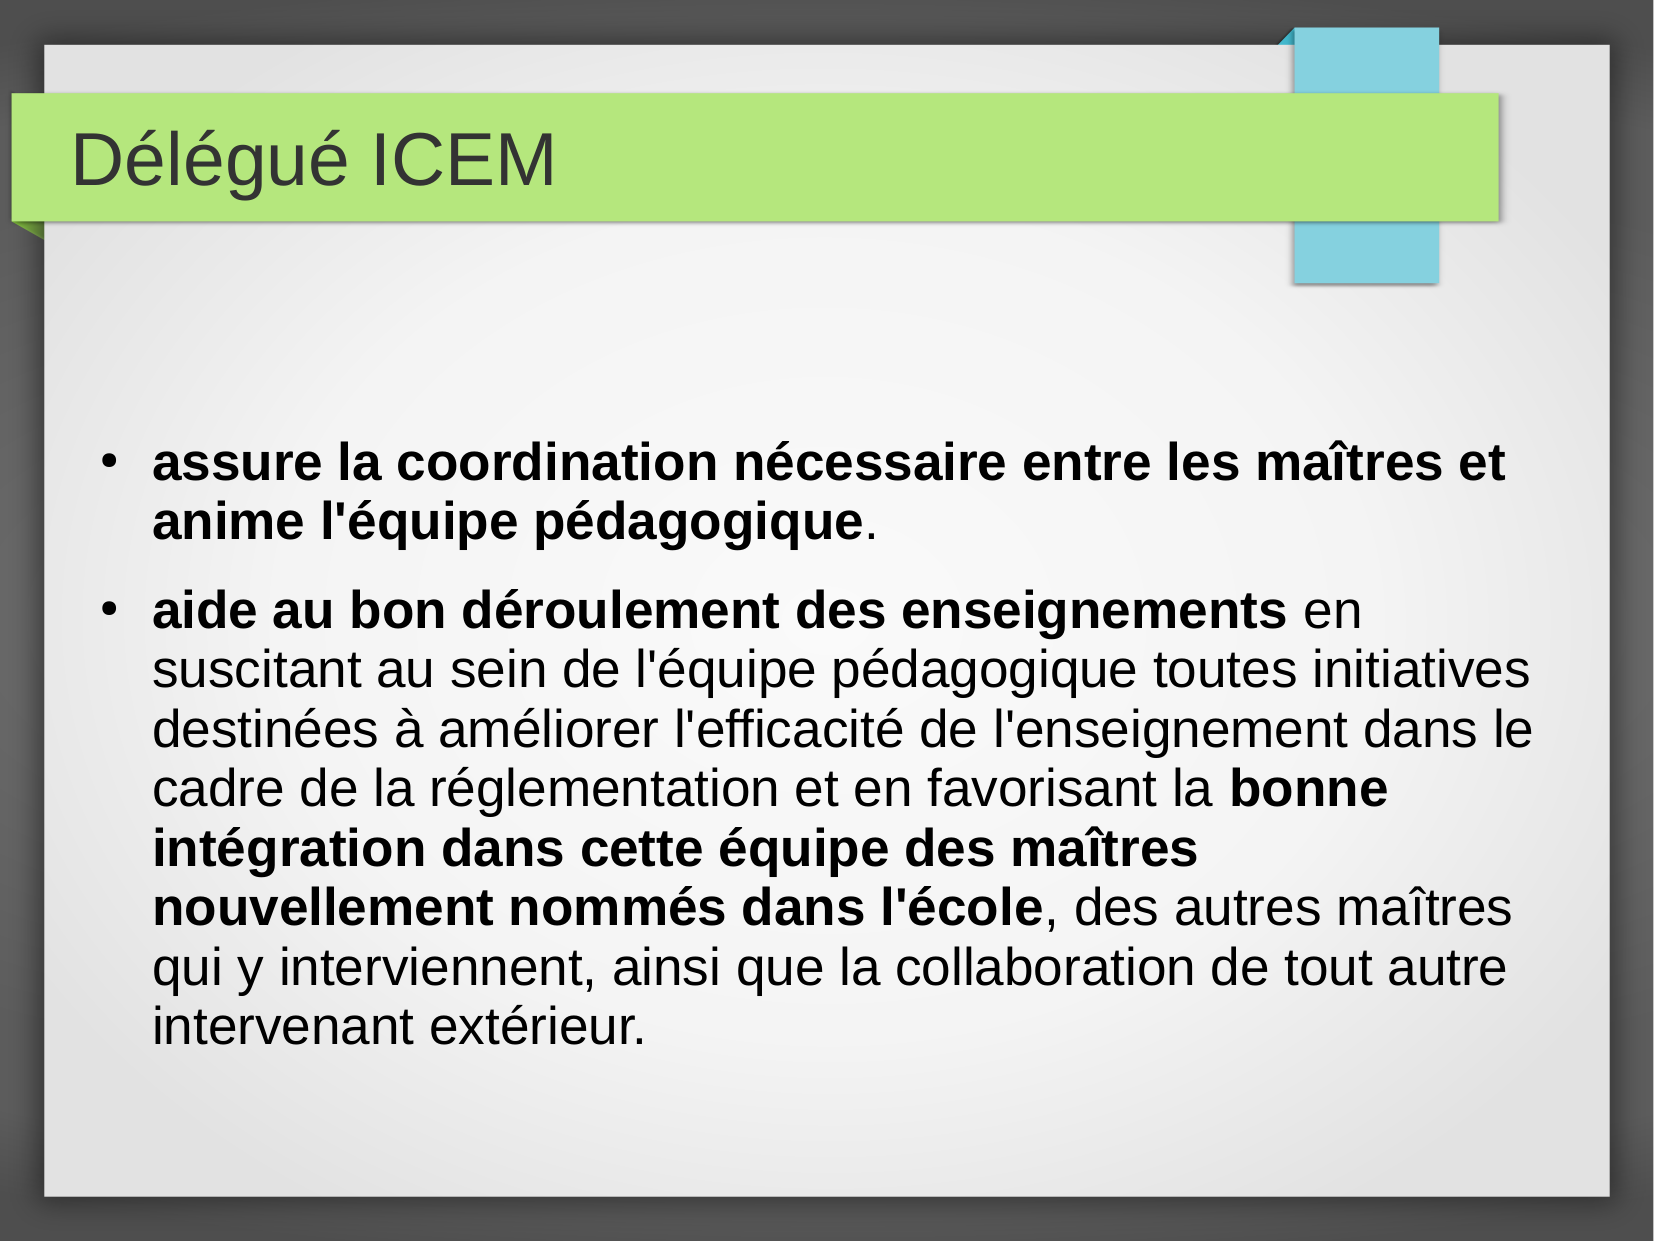

# Délégué ICEM
assure la coordination nécessaire entre les maîtres et anime l'équipe pédagogique.
aide au bon déroulement des enseignements en suscitant au sein de l'équipe pédagogique toutes initiatives destinées à améliorer l'efficacité de l'enseignement dans le cadre de la réglementation et en favorisant la bonne intégration dans cette équipe des maîtres nouvellement nommés dans l'école, des autres maîtres qui y interviennent, ainsi que la collaboration de tout autre intervenant extérieur.